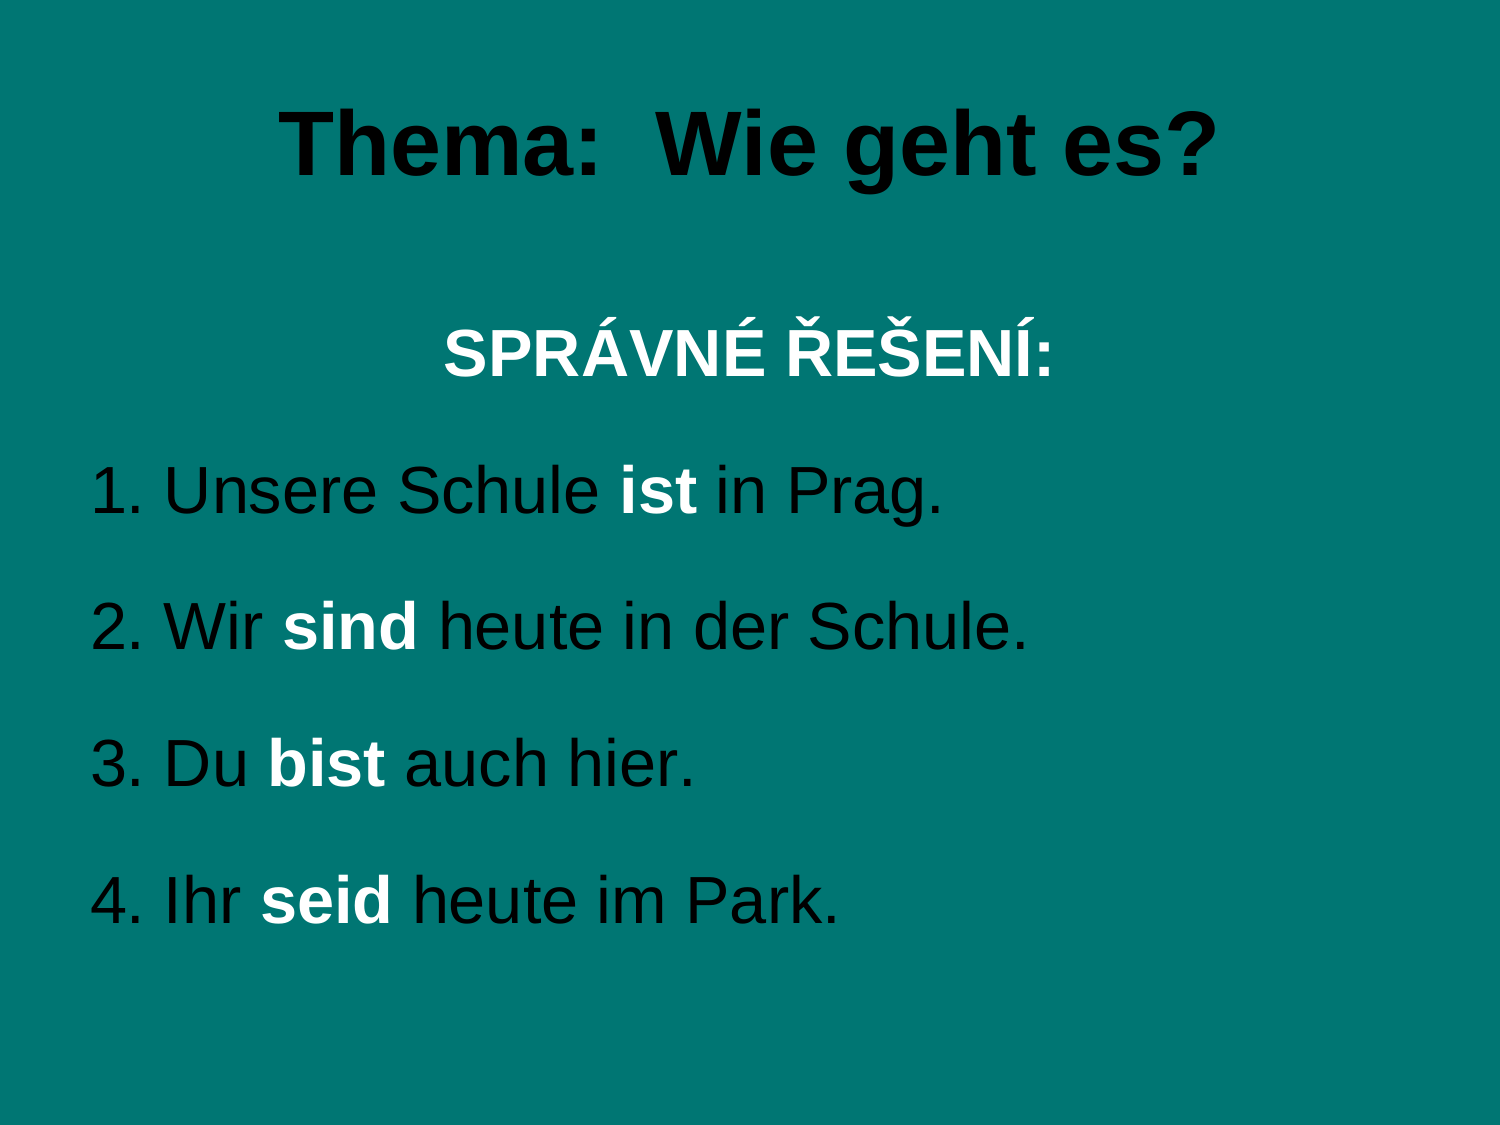

# Thema: Wie geht es?
SPRÁVNÉ ŘEŠENÍ:
1. Unsere Schule ist in Prag.
2. Wir sind heute in der Schule.
3. Du bist auch hier.
4. Ihr seid heute im Park.